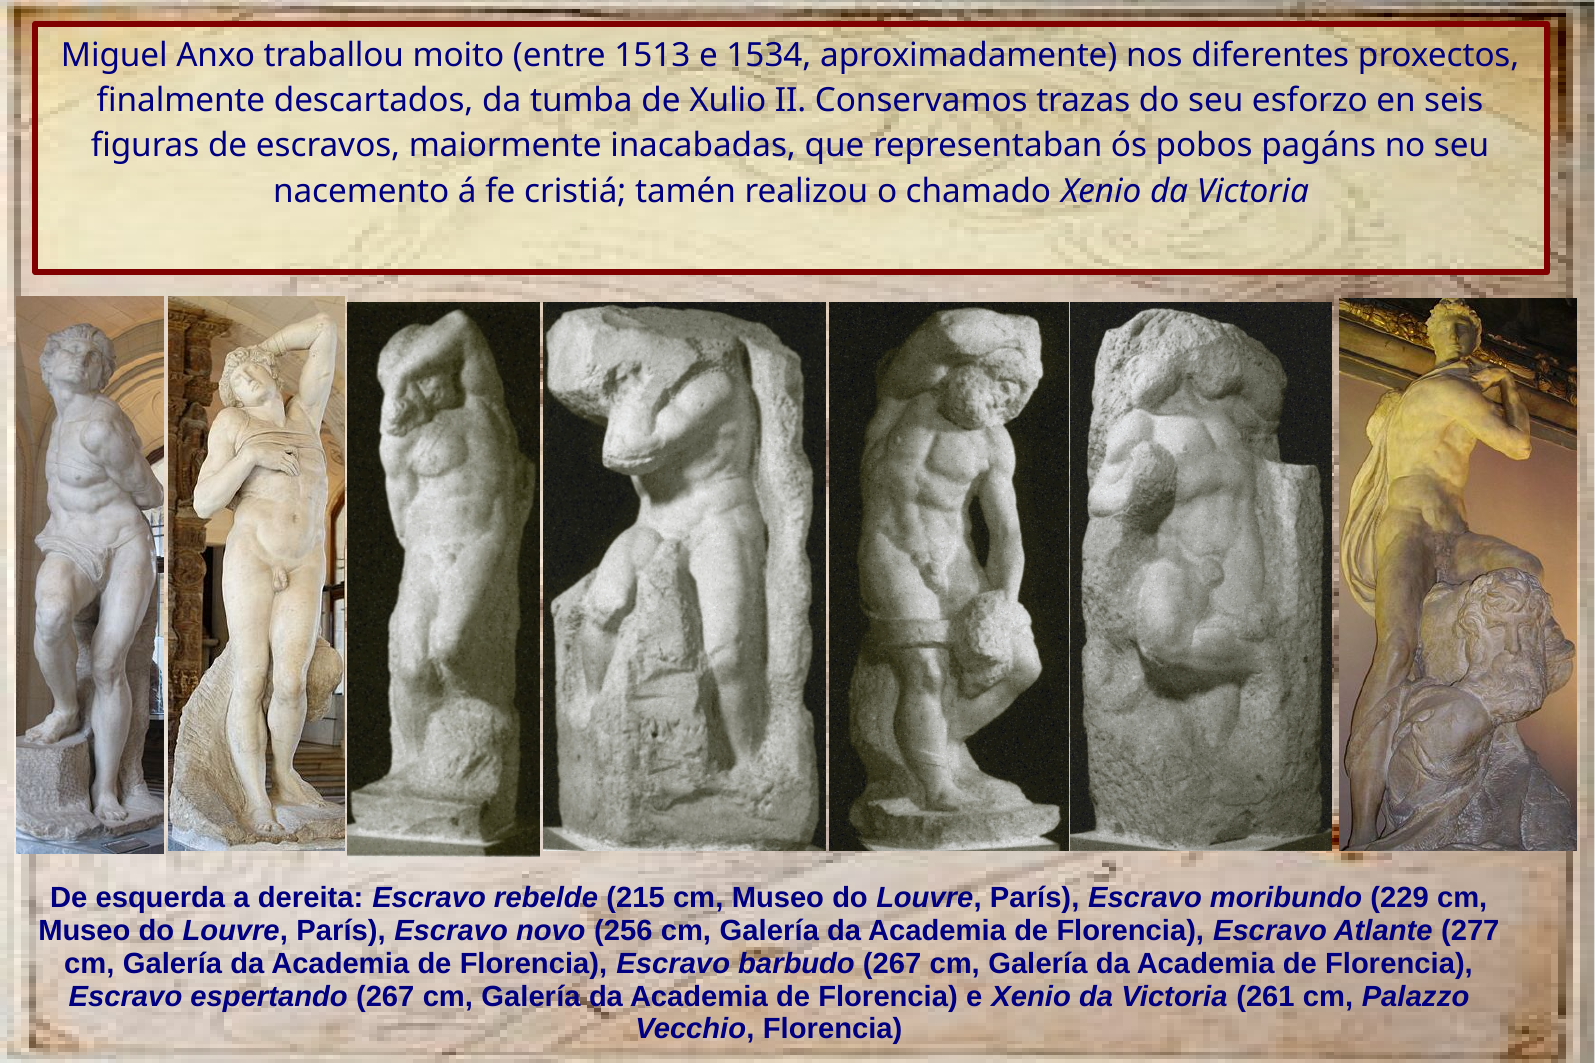

Miguel Anxo traballou moito (entre 1513 e 1534, aproximadamente) nos diferentes proxectos, finalmente descartados, da tumba de Xulio II. Conservamos trazas do seu esforzo en seis figuras de escravos, maiormente inacabadas, que representaban ós pobos pagáns no seu nacemento á fe cristiá; tamén realizou o chamado Xenio da Victoria
De esquerda a dereita: Escravo rebelde (215 cm, Museo do Louvre, París), Escravo moribundo (229 cm, Museo do Louvre, París), Escravo novo (256 cm, Galería da Academia de Florencia), Escravo Atlante (277 cm, Galería da Academia de Florencia), Escravo barbudo (267 cm, Galería da Academia de Florencia), Escravo espertando (267 cm, Galería da Academia de Florencia) e Xenio da Victoria (261 cm, Palazzo Vecchio, Florencia)